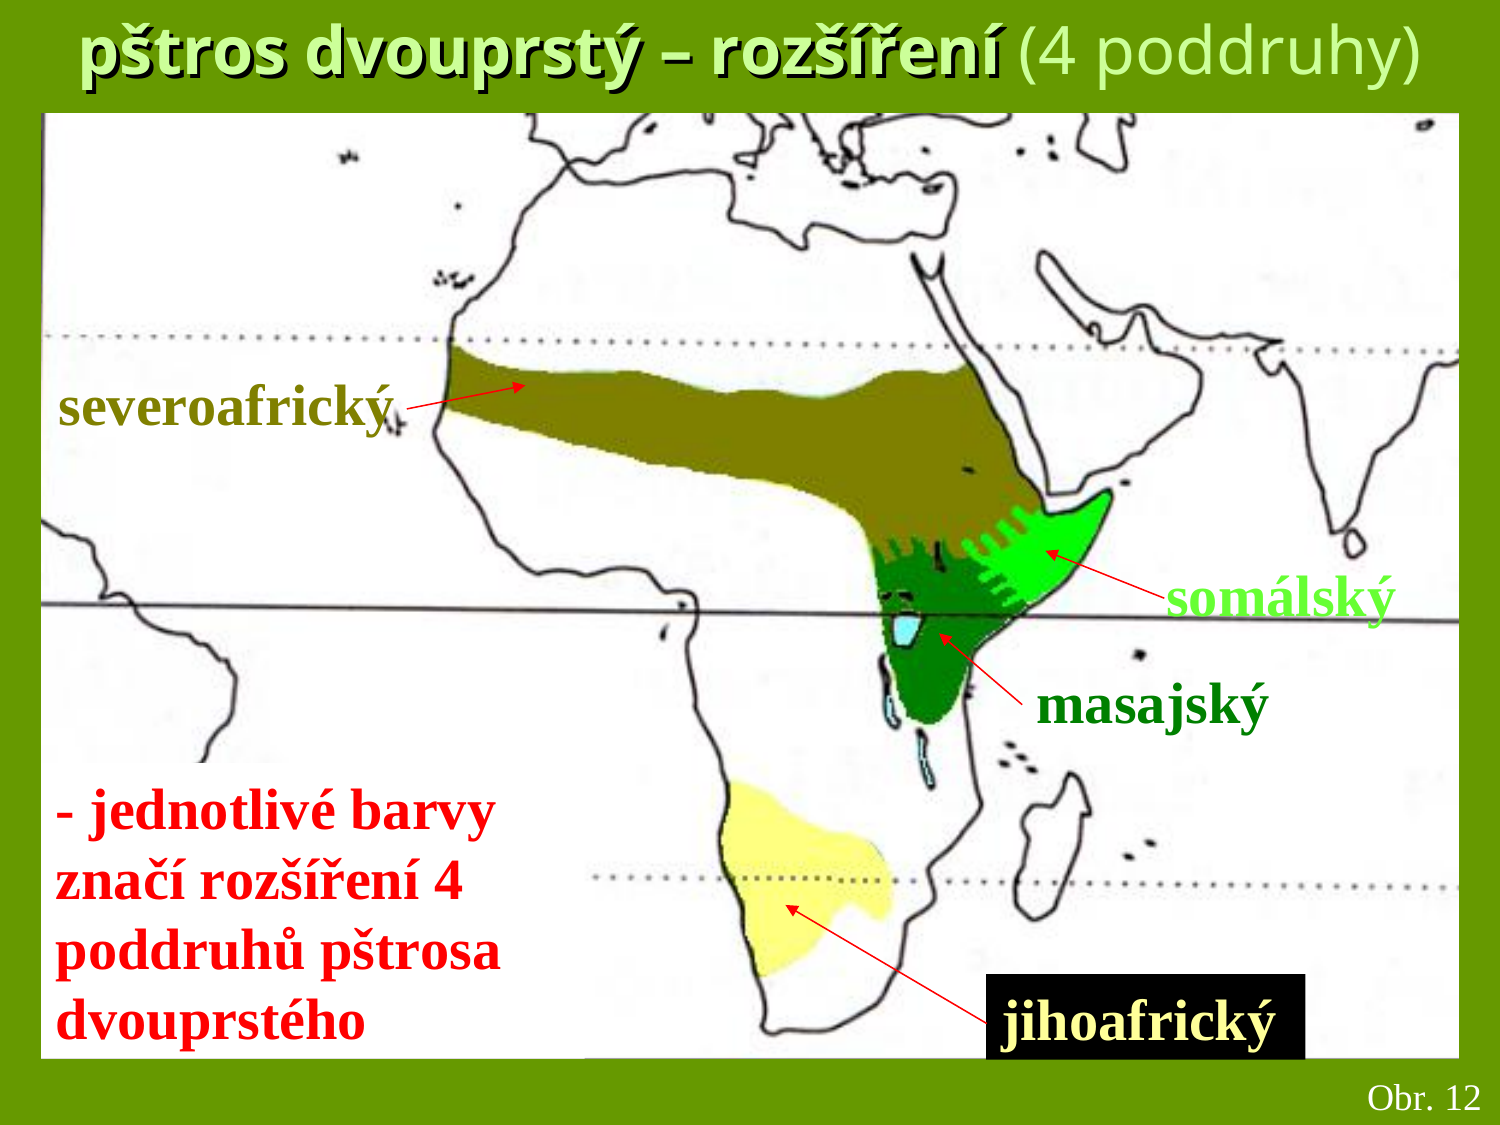

pštros dvouprstý – rozšíření (4 poddruhy)
 severoafrický
somálský
masajský
- jednotlivé barvy značí rozšíření 4 poddruhů pštrosa dvouprstého
jihoafrický
Obr. 12